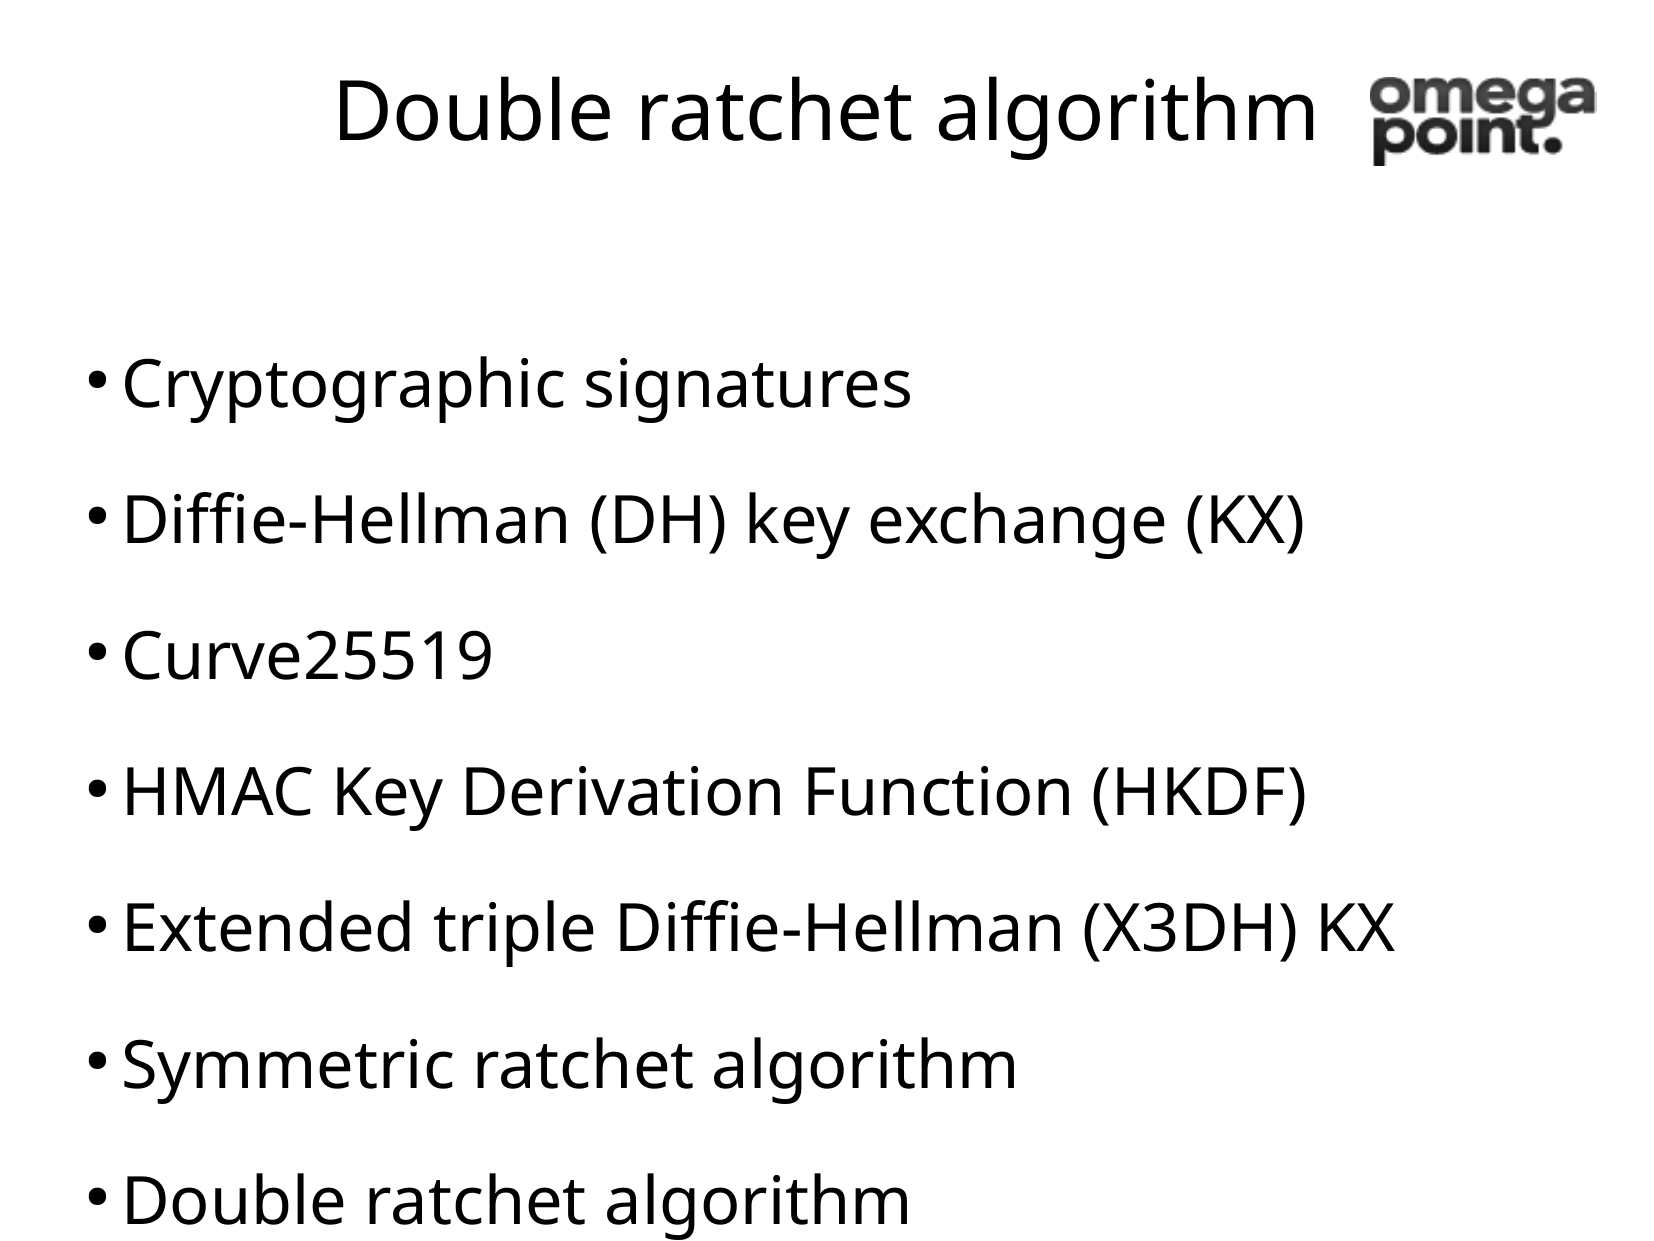

Double ratchet algorithm
Cryptographic signatures
Diffie-Hellman (DH) key exchange (KX)
Curve25519
HMAC Key Derivation Function (HKDF)
Extended triple Diffie-Hellman (X3DH) KX
Symmetric ratchet algorithm
Double ratchet algorithm